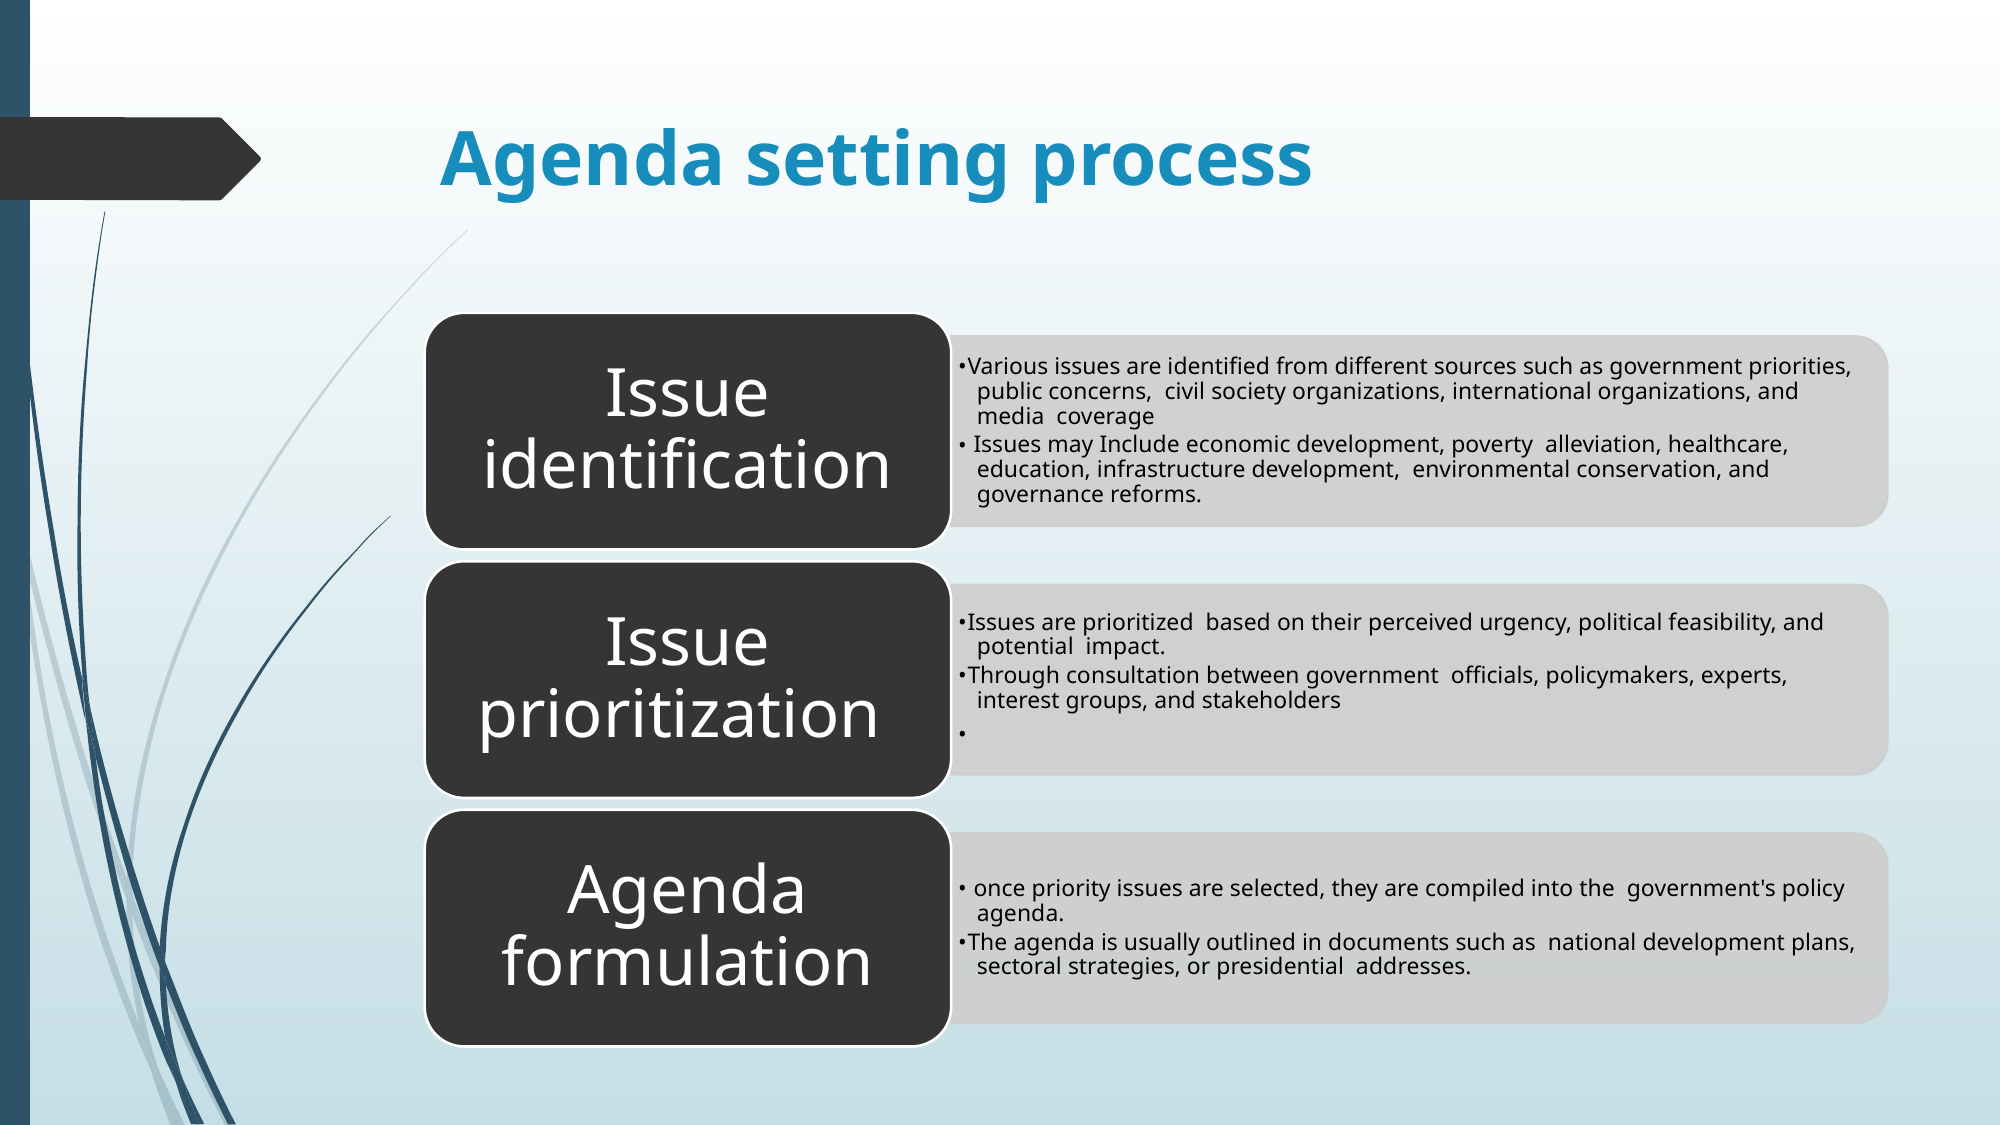

# Agenda setting process
Issue identification
Various issues are identified from different sources such as government priorities, public concerns, civil society organizations, international organizations, and media coverage
 Issues may Include economic development, poverty alleviation, healthcare, education, infrastructure development, environmental conservation, and governance reforms.
Issue prioritization
Issues are prioritized based on their perceived urgency, political feasibility, and potential impact.
Through consultation between government officials, policymakers, experts, interest groups, and stakeholders
Agenda formulation
 once priority issues are selected, they are compiled into the government's policy agenda.
The agenda is usually outlined in documents such as national development plans, sectoral strategies, or presidential addresses.